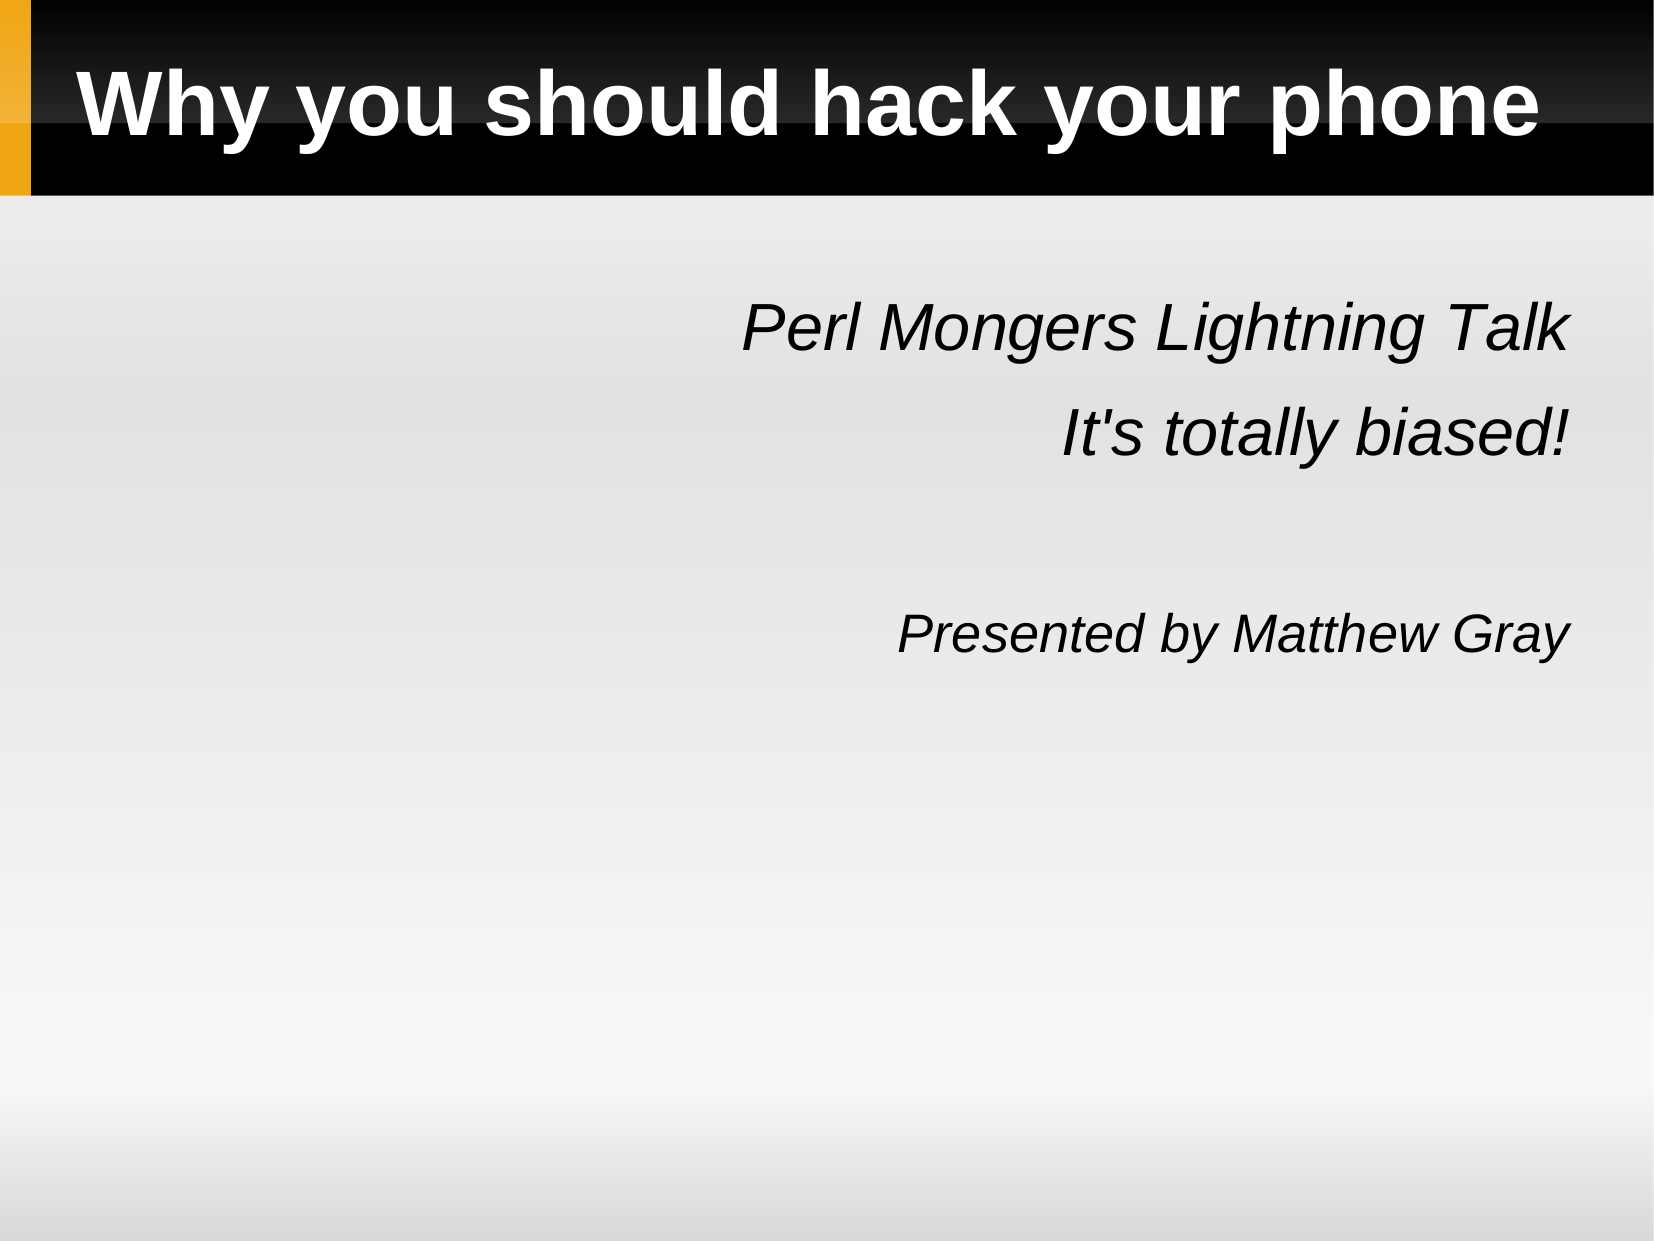

# Why you should hack your phone
Perl Mongers Lightning Talk
It's totally biased!
Presented by Matthew Gray